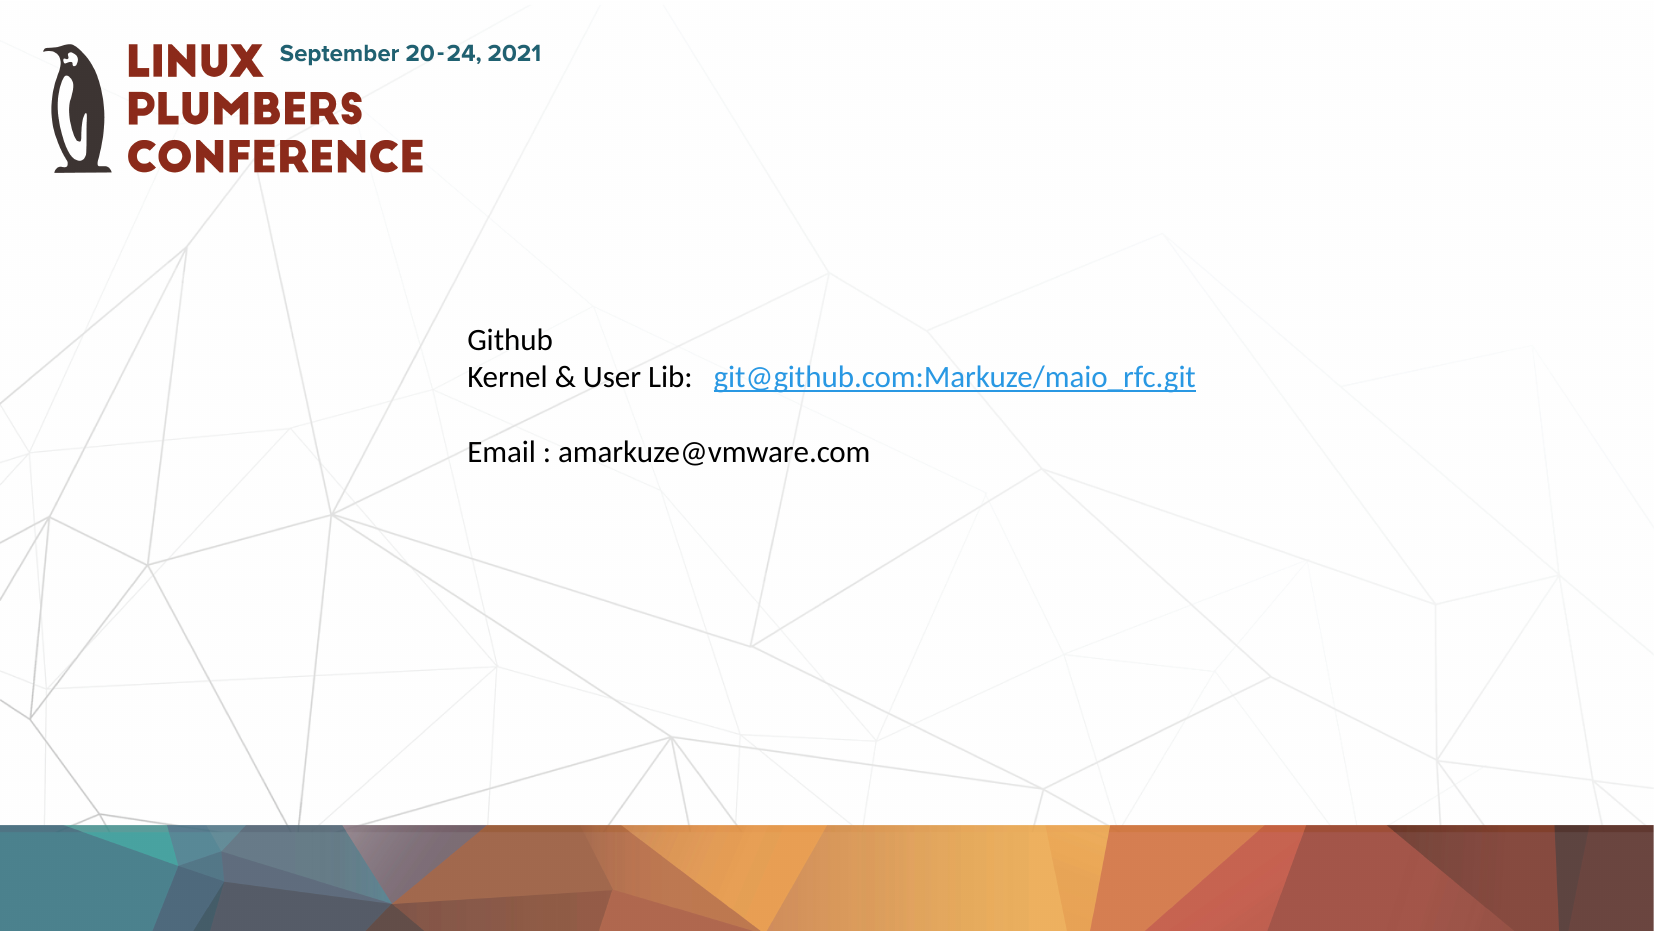

#
Github
Kernel & User Lib: git@github.com:Markuze/maio_rfc.git
Email : amarkuze@vmware.com